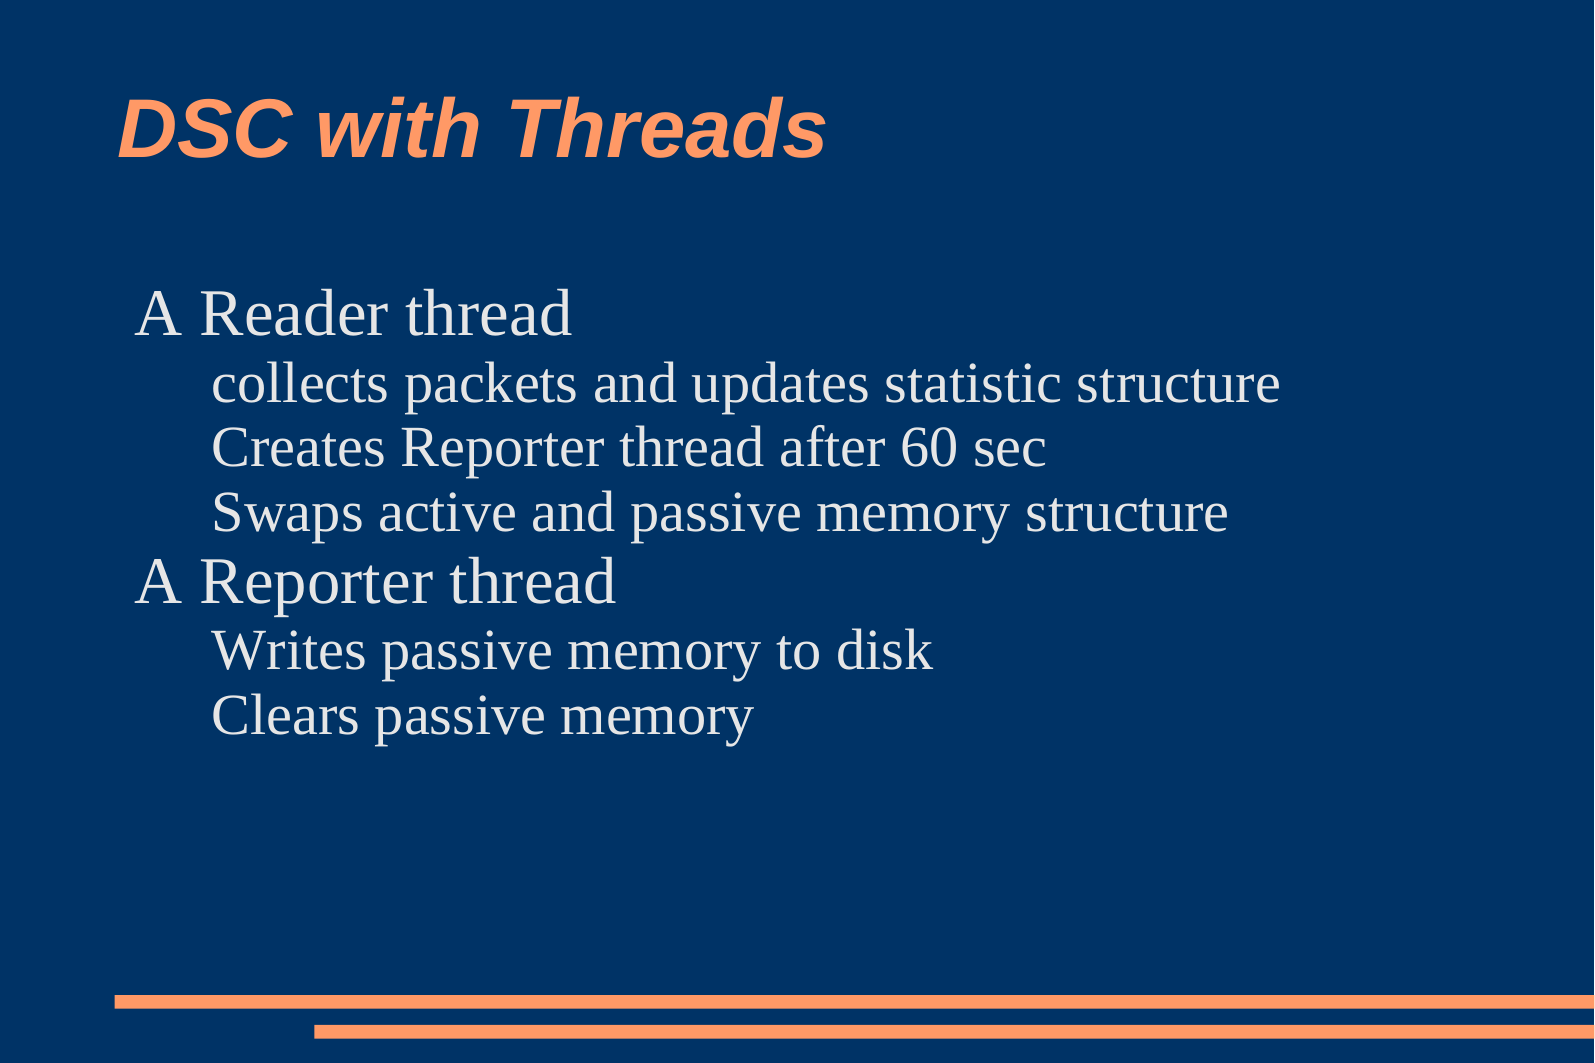

# DSC with Threads
A Reader thread
collects packets and updates statistic structure
Creates Reporter thread after 60 sec
Swaps active and passive memory structure
A Reporter thread
Writes passive memory to disk
Clears passive memory